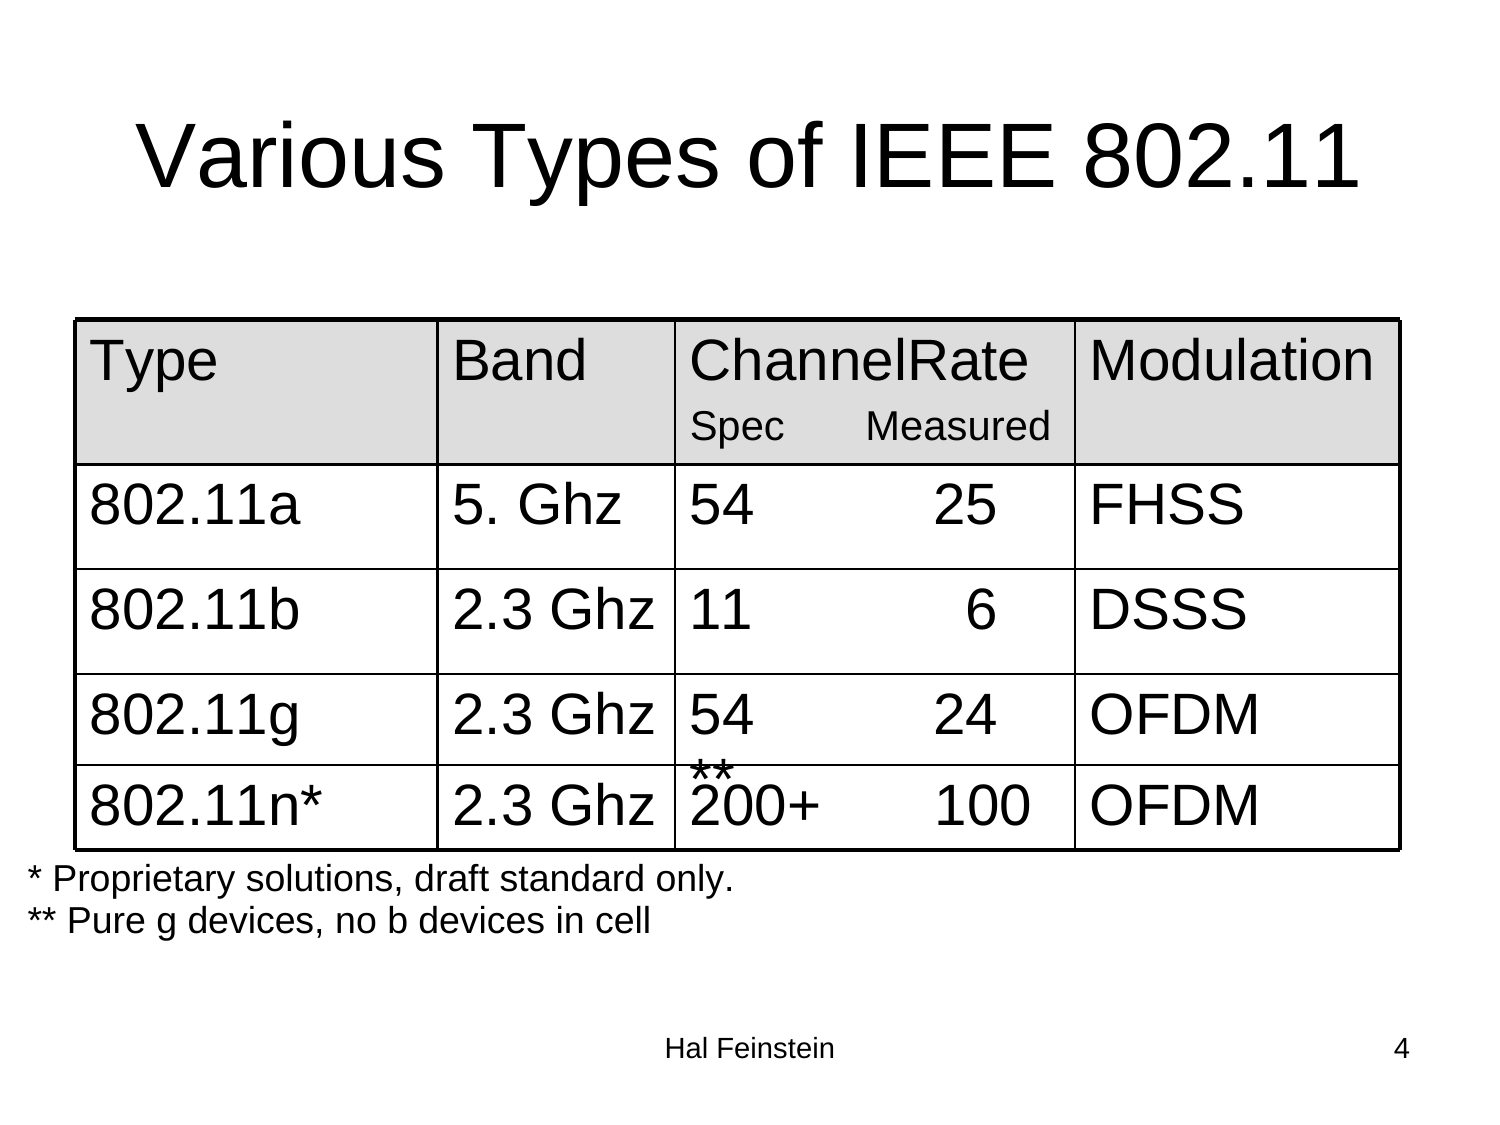

# Various Types of IEEE 802.11
Type
Band
ChannelRate
Spec Measured
Modulation
802.11a
5. Ghz
54 25
FHSS
802.11b
2.3 Ghz
11 6
DSSS
802.11g
2.3 Ghz
54 24 **
OFDM
802.11n*
2.3 Ghz
200+ 100
OFDM
* Proprietary solutions, draft standard only.
** Pure g devices, no b devices in cell
Hal Feinstein
4